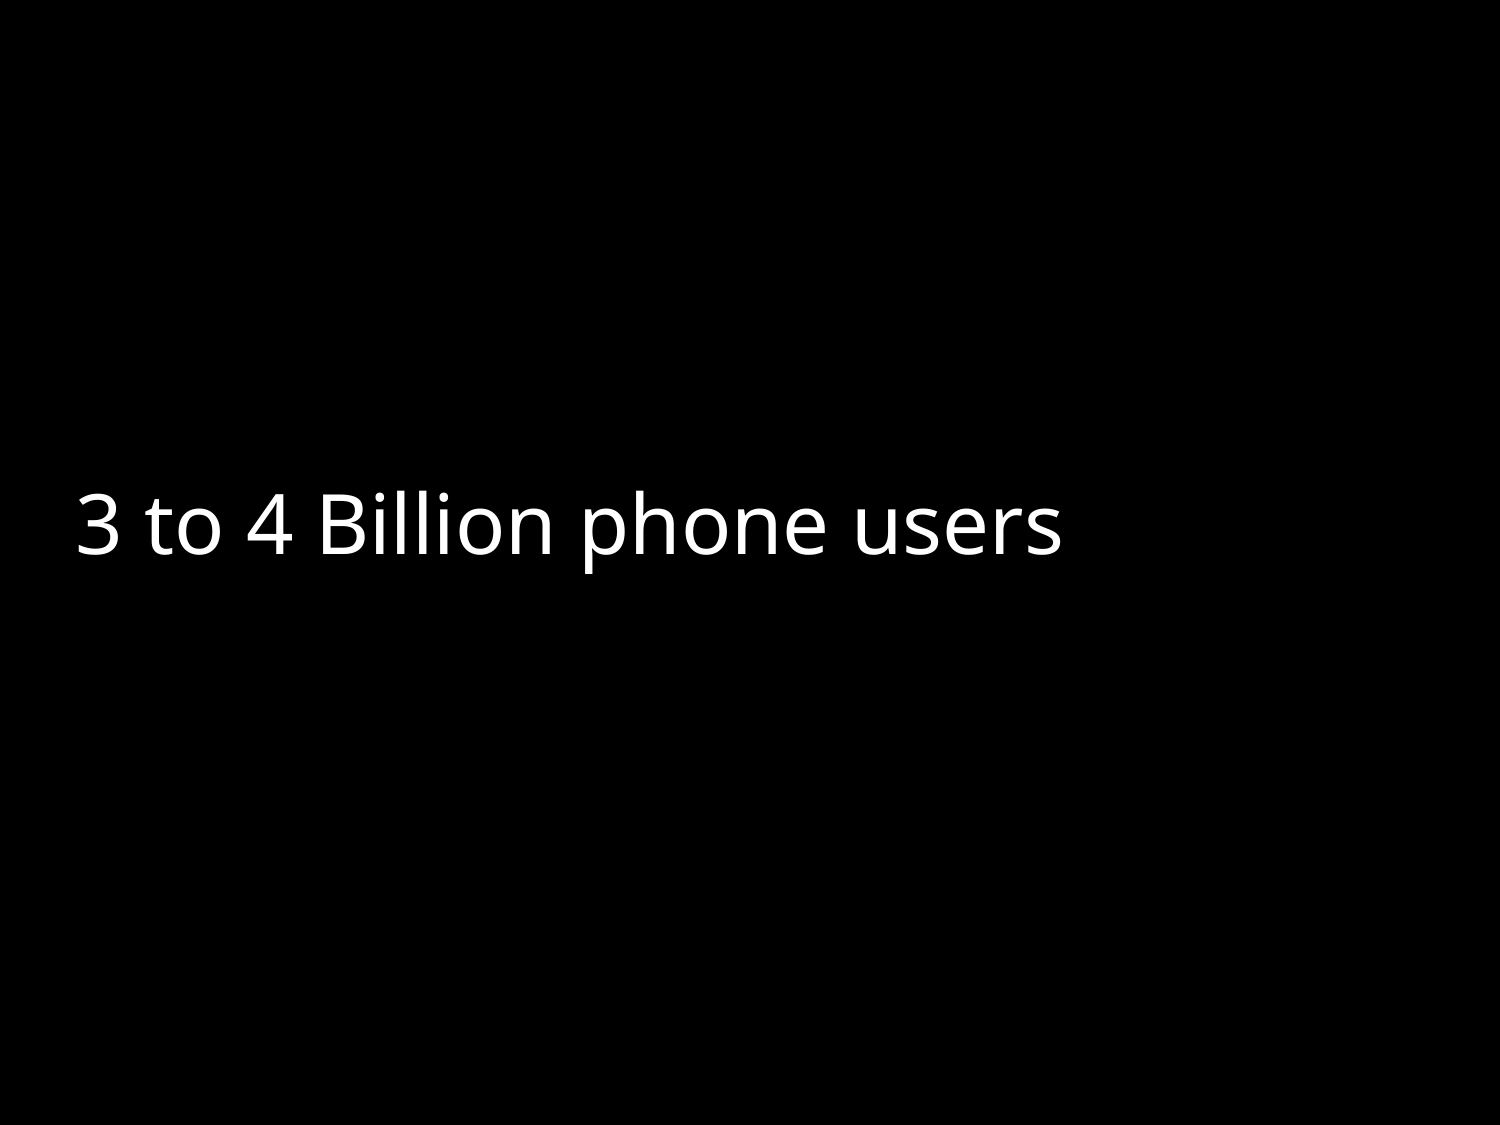

# 3 to 4 Billion phone users